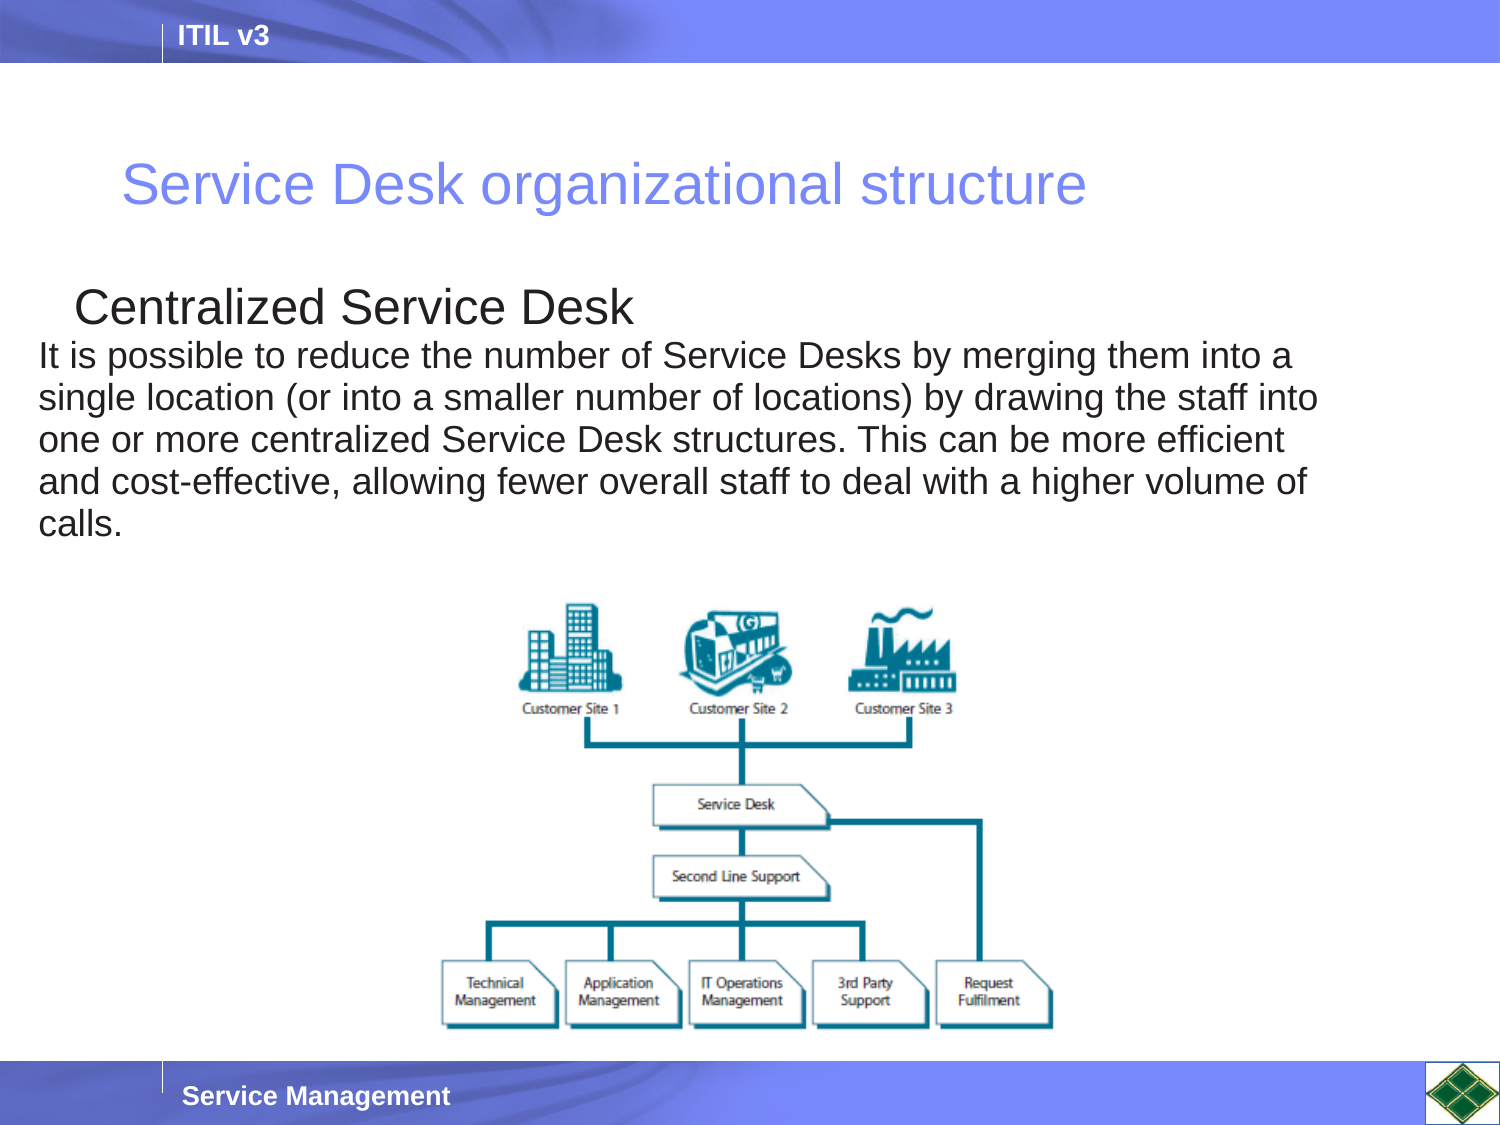

Service Desk organizational structure
Centralized Service Desk
It is possible to reduce the number of Service Desks by merging them into a single location (or into a smaller number of locations) by drawing the staff into one or more centralized Service Desk structures. This can be more efficient and cost-effective, allowing fewer overall staff to deal with a higher volume of calls.